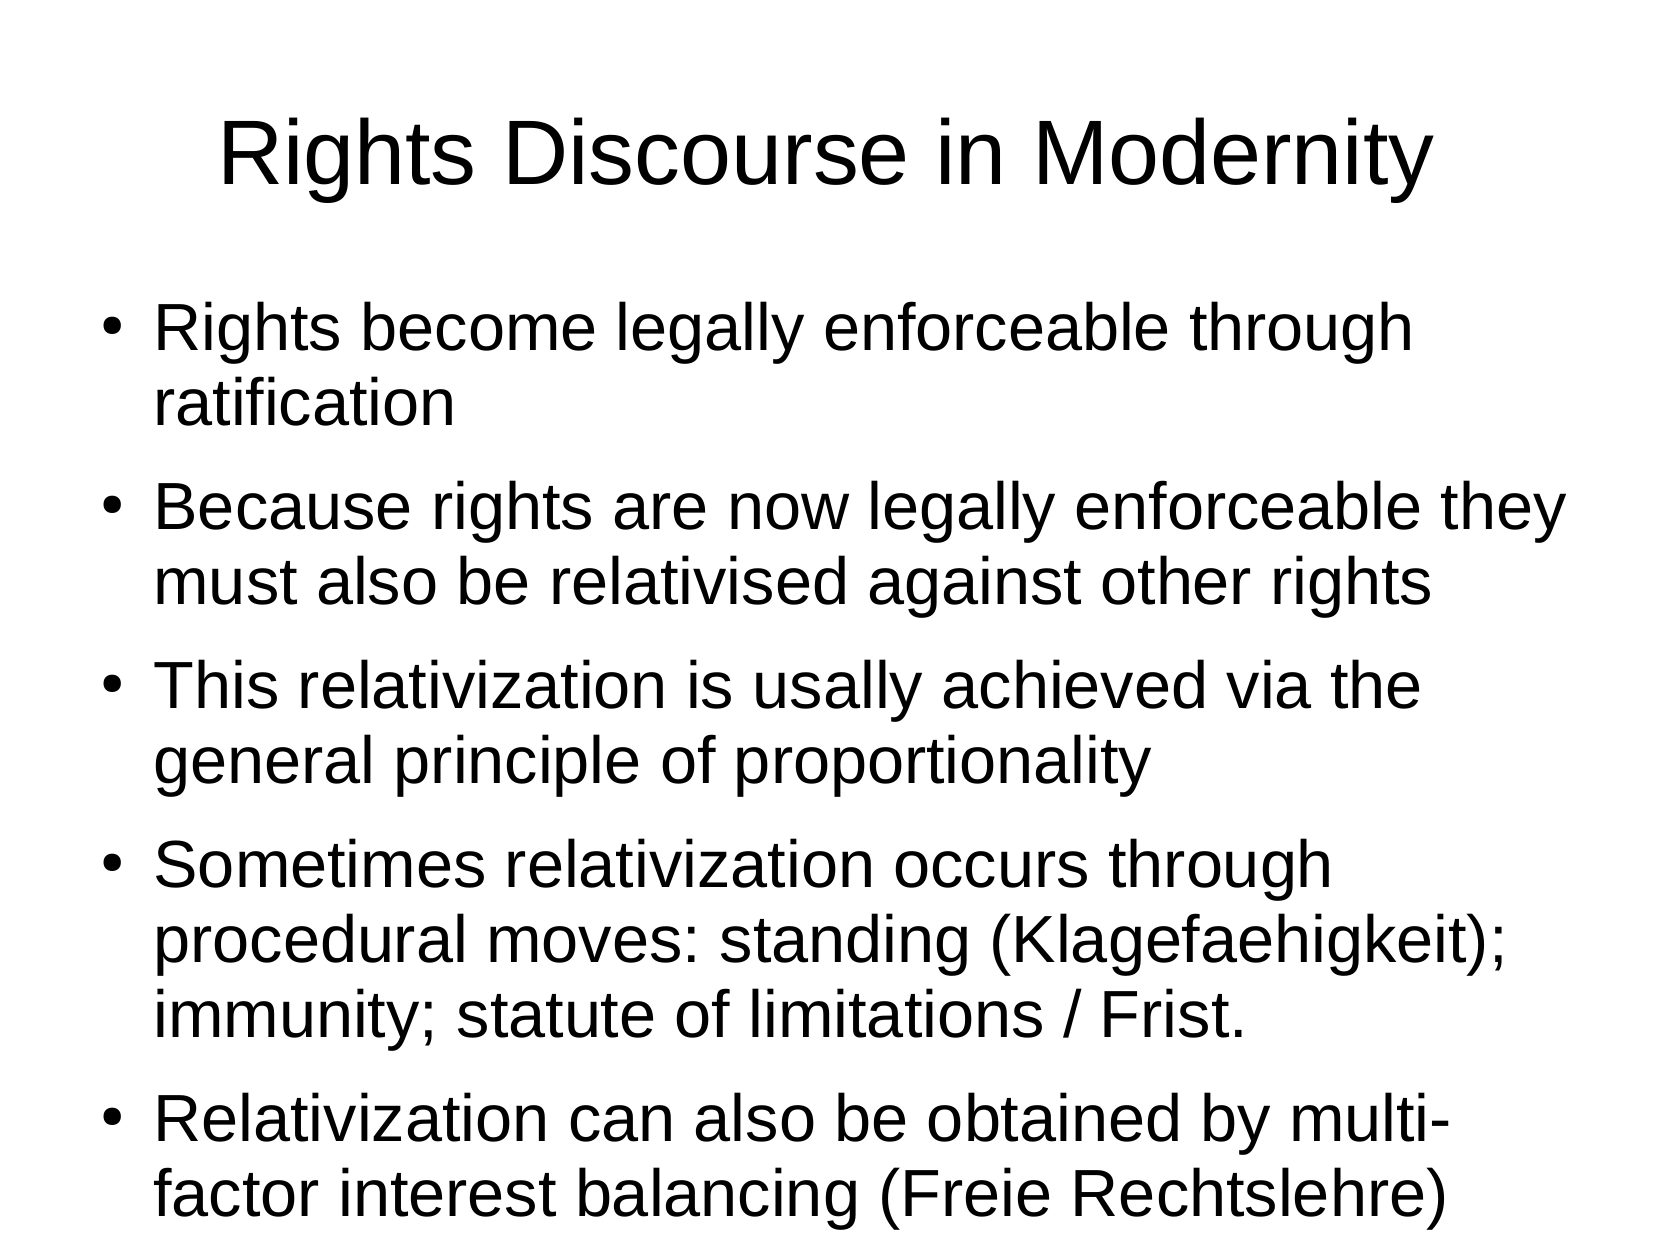

# Rights Discourse in Modernity
Rights become legally enforceable through ratification
Because rights are now legally enforceable they must also be relativised against other rights
This relativization is usally achieved via the general principle of proportionality
Sometimes relativization occurs through procedural moves: standing (Klagefaehigkeit); immunity; statute of limitations / Frist.
Relativization can also be obtained by multi-factor interest balancing (Freie Rechtslehre)